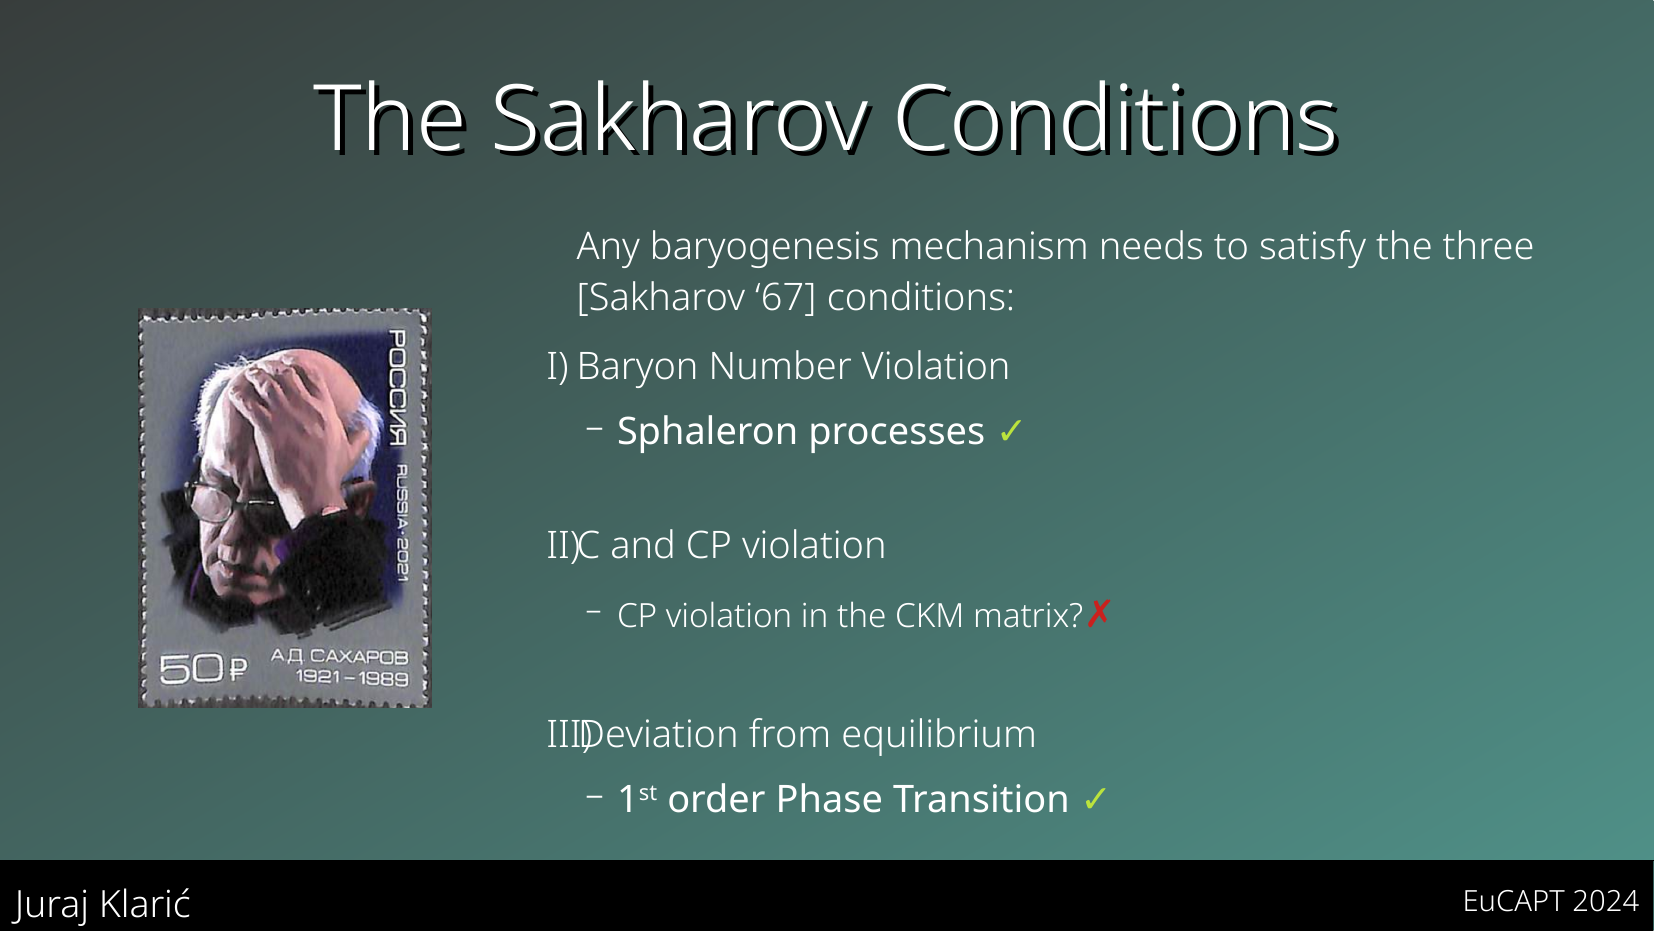

# The Sakharov Conditions
Any baryogenesis mechanism needs to satisfy the three [Sakharov ‘67] conditions:
Baryon Number Violation
Sphaleron processes ✓
C and CP violation
CP violation in the CKM matrix?✗
Deviation from equilibrium
1st order Phase Transition ✓
Juraj Klarić
EuCAPT 2024